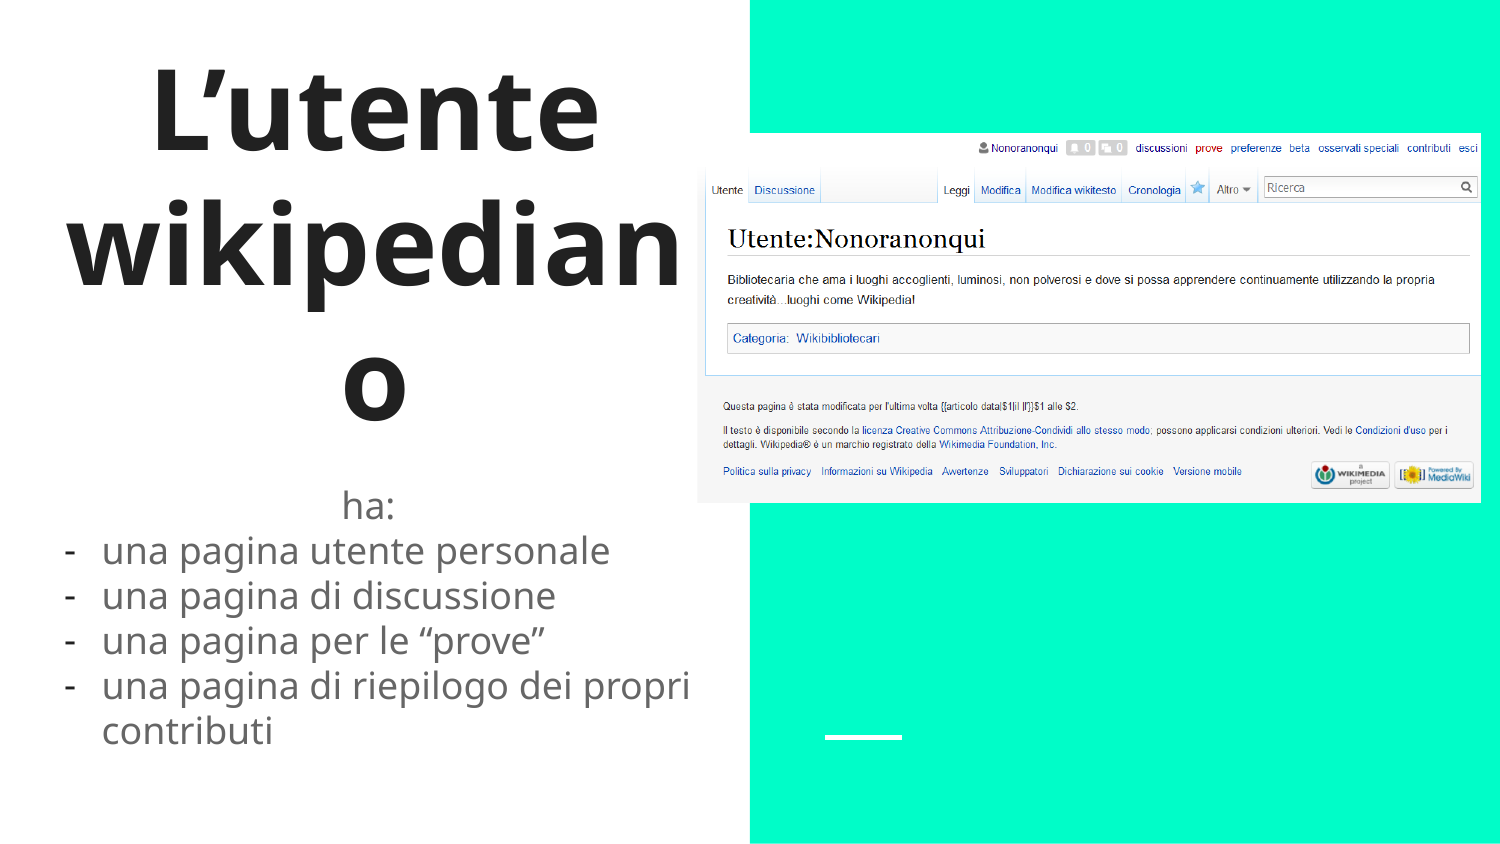

# L’utente wikipediano
ha:
una pagina utente personale
una pagina di discussione
una pagina per le “prove”
una pagina di riepilogo dei propri contributi